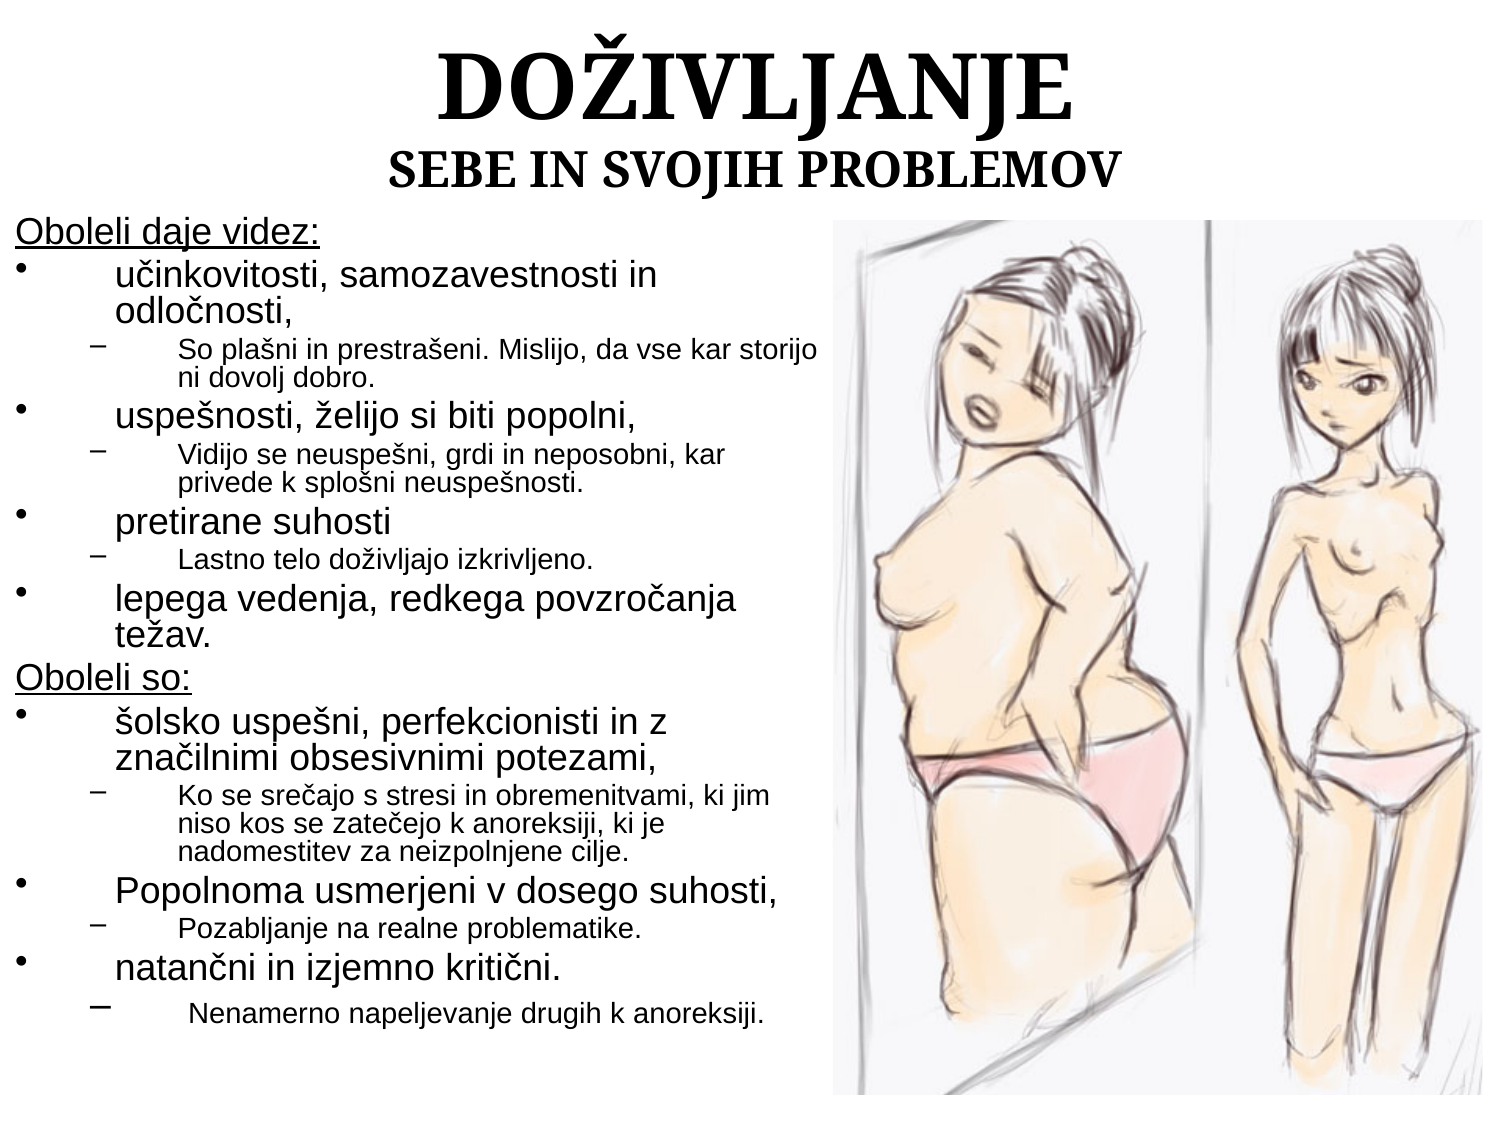

# DOŽIVLJANJE SEBE IN SVOJIH PROBLEMOV
Oboleli daje videz:
učinkovitosti, samozavestnosti in odločnosti,
So plašni in prestrašeni. Mislijo, da vse kar storijo ni dovolj dobro.
uspešnosti, želijo si biti popolni,
Vidijo se neuspešni, grdi in neposobni, kar privede k splošni neuspešnosti.
pretirane suhosti
Lastno telo doživljajo izkrivljeno.
lepega vedenja, redkega povzročanja težav.
Oboleli so:
šolsko uspešni, perfekcionisti in z značilnimi obsesivnimi potezami,
Ko se srečajo s stresi in obremenitvami, ki jim niso kos se zatečejo k anoreksiji, ki je nadomestitev za neizpolnjene cilje.
Popolnoma usmerjeni v dosego suhosti,
Pozabljanje na realne problematike.
natančni in izjemno kritični.
 Nenamerno napeljevanje drugih k anoreksiji.